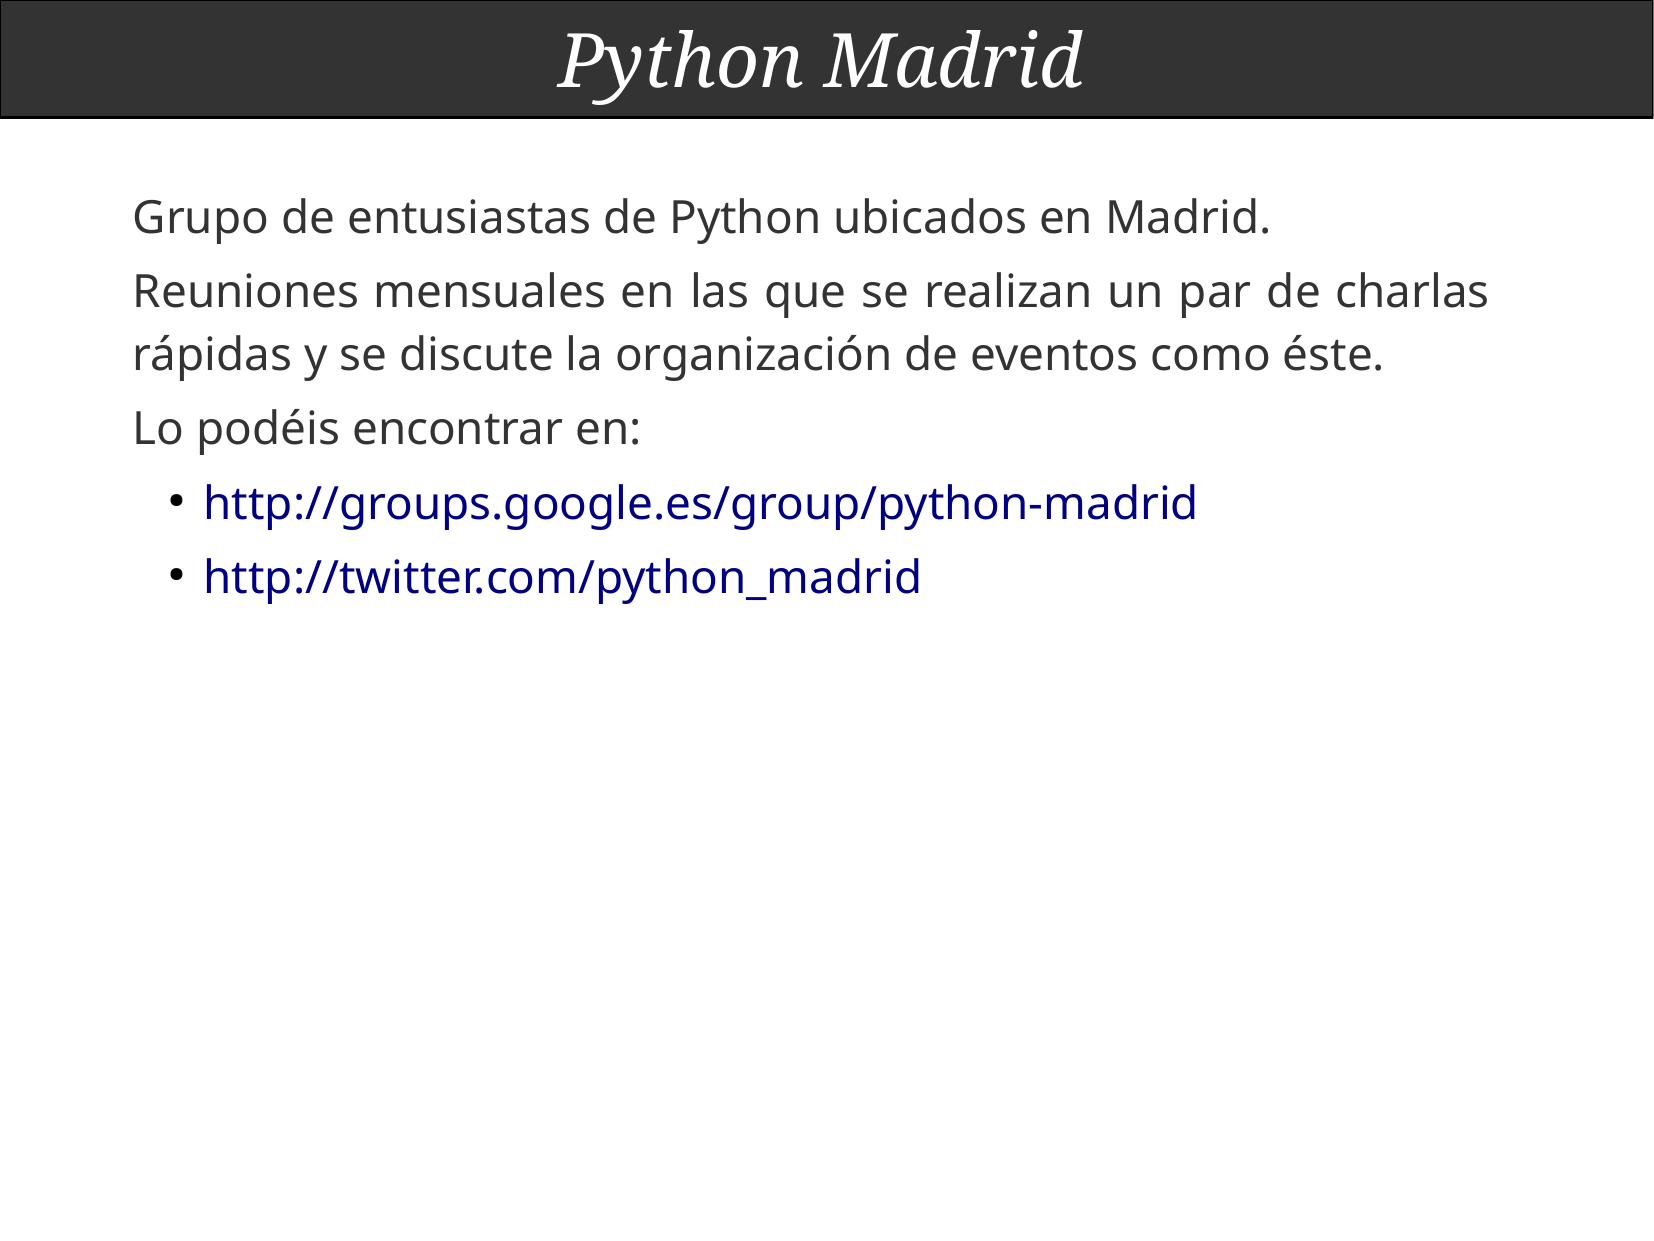

Python Madrid
Grupo de entusiastas de Python ubicados en Madrid.
Reuniones mensuales en las que se realizan un par de charlas rápidas y se discute la organización de eventos como éste.
Lo podéis encontrar en:
http://groups.google.es/group/python-madrid
http://twitter.com/python_madrid